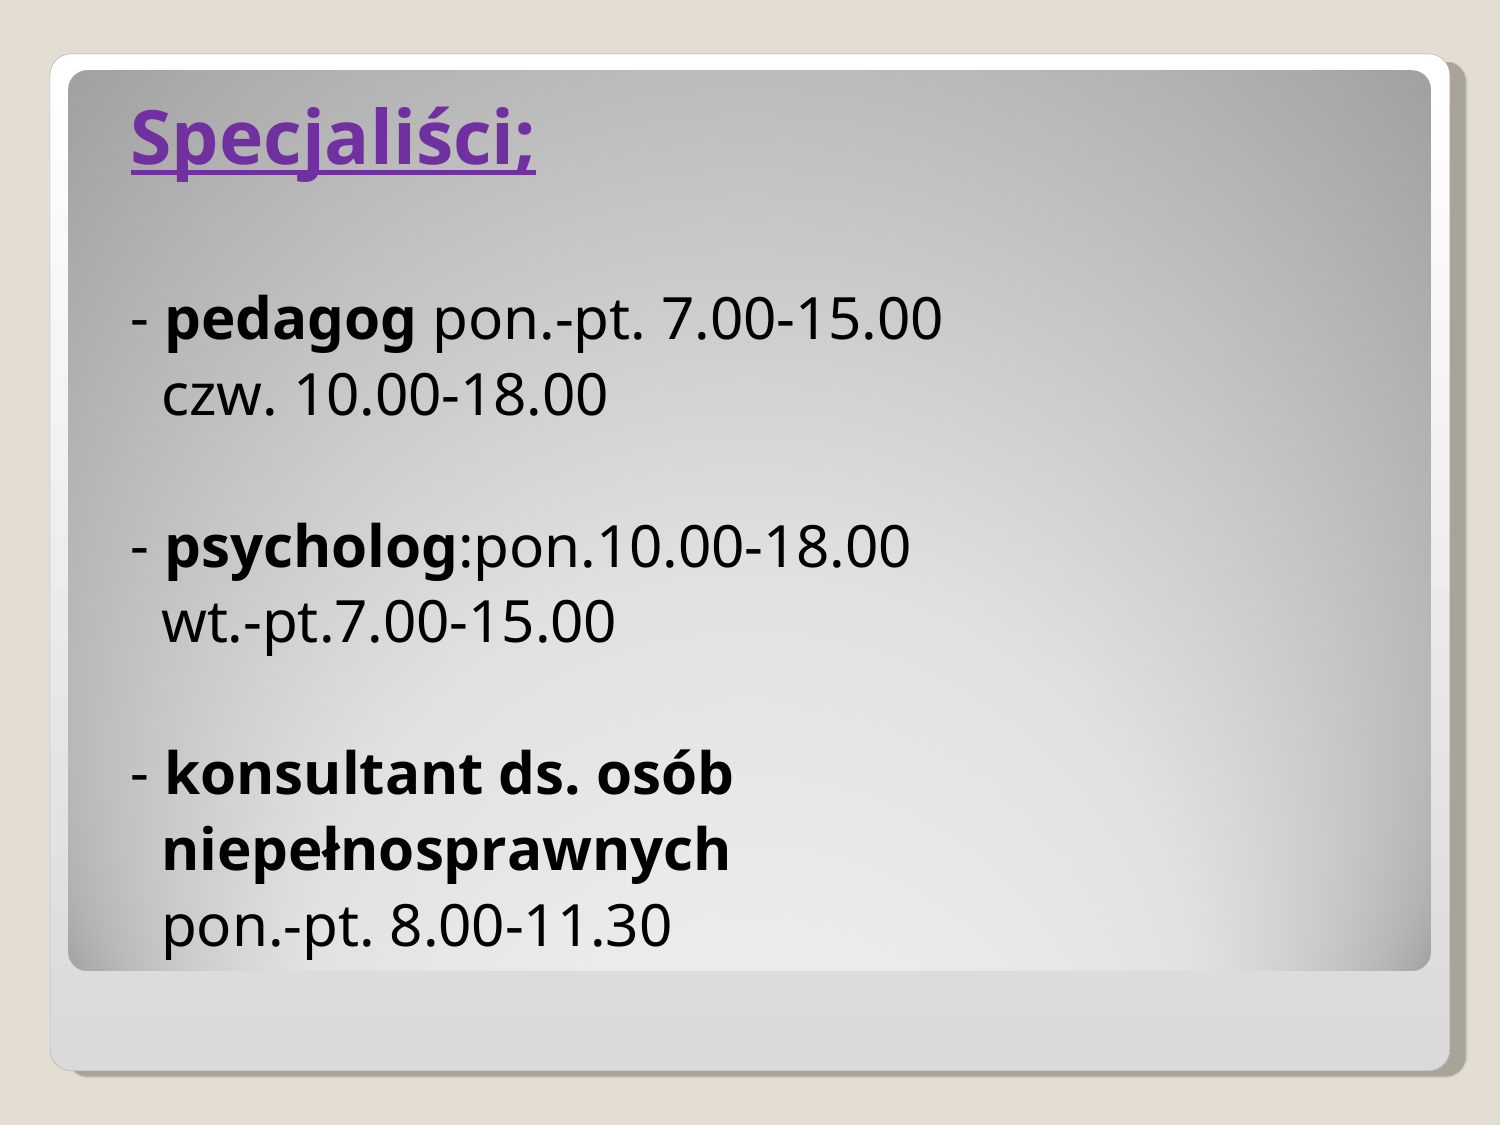

Specjaliści;
 pedagog pon.-pt. 7.00-15.00
 czw. 10.00-18.00
 psycholog:pon.10.00-18.00
 wt.-pt.7.00-15.00
 konsultant ds. osób
 niepełnosprawnych
 pon.-pt. 8.00-11.30